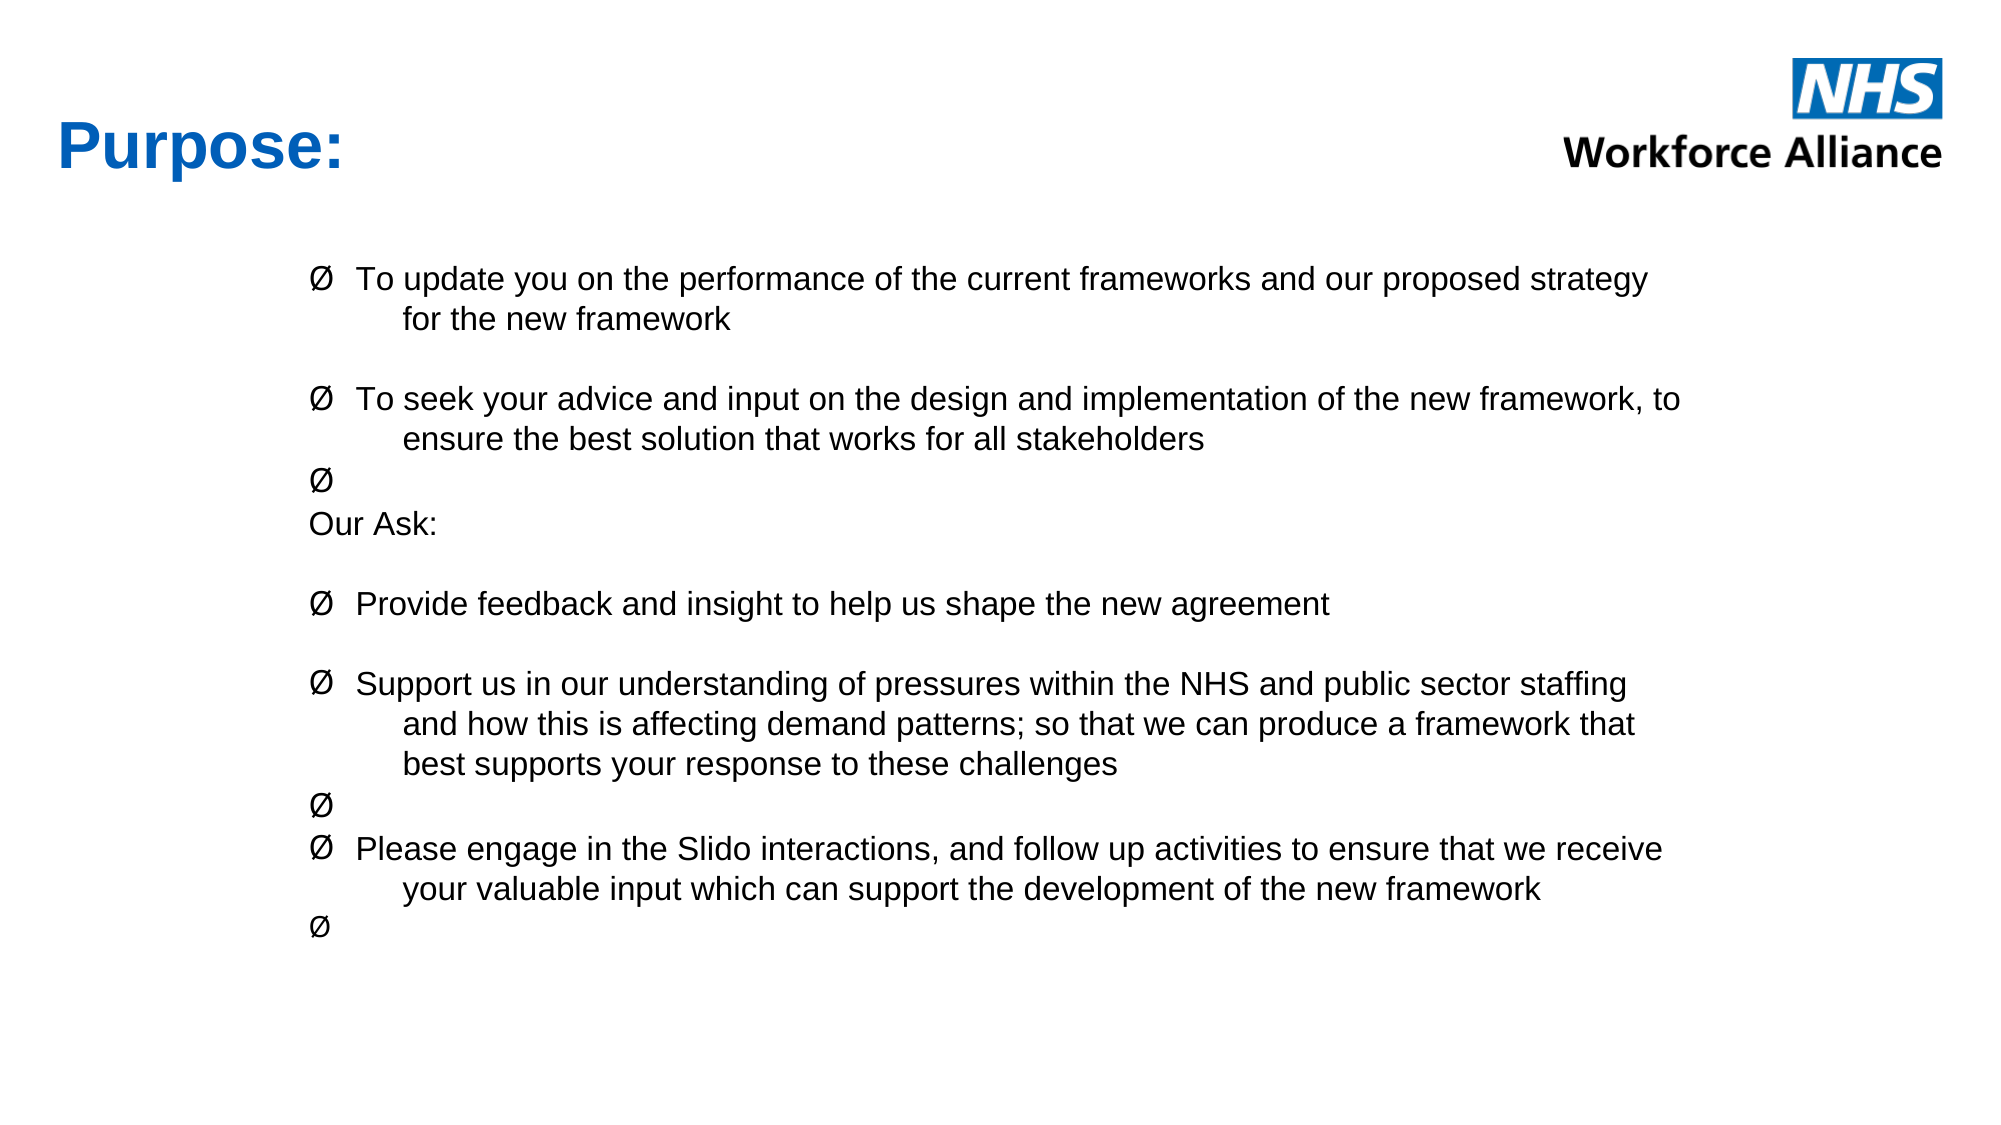

# Purpose:
To update you on the performance of the current frameworks and our proposed strategy for the new framework
To seek your advice and input on the design and implementation of the new framework, to ensure the best solution that works for all stakeholders
Our Ask:
Provide feedback and insight to help us shape the new agreement
Support us in our understanding of pressures within the NHS and public sector staffing and how this is affecting demand patterns; so that we can produce a framework that best supports your response to these challenges
Please engage in the Slido interactions, and follow up activities to ensure that we receive your valuable input which can support the development of the new framework